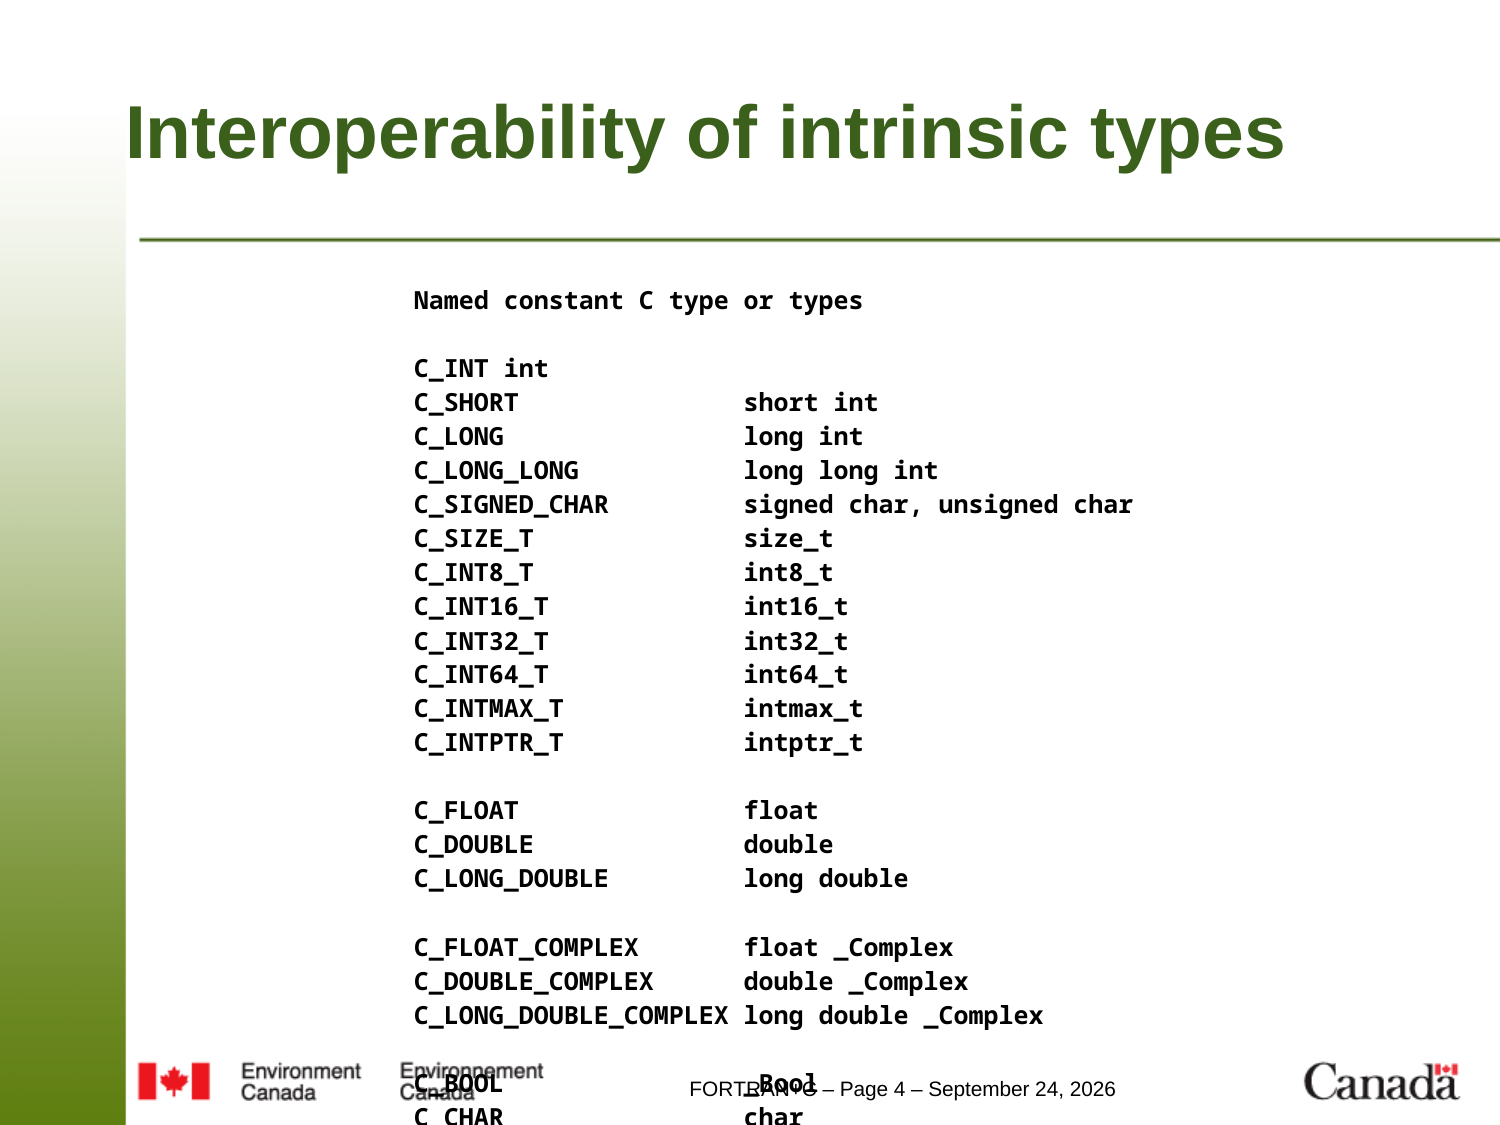

# Interoperability of intrinsic types
Named constant C type or types
C_INT int
C_SHORT short int
C_LONG long int
C_LONG_LONG long long int
C_SIGNED_CHAR signed char, unsigned char
C_SIZE_T size_t
C_INT8_T int8_t
C_INT16_T int16_t
C_INT32_T int32_t
C_INT64_T int64_t
C_INTMAX_T intmax_t
C_INTPTR_T intptr_t
C_FLOAT float
C_DOUBLE double
C_LONG_DOUBLE long double
C_FLOAT_COMPLEX float _Complex
C_DOUBLE_COMPLEX double _Complex
C_LONG_DOUBLE_COMPLEX long double _Complex
C_BOOL _Bool
C_CHAR char